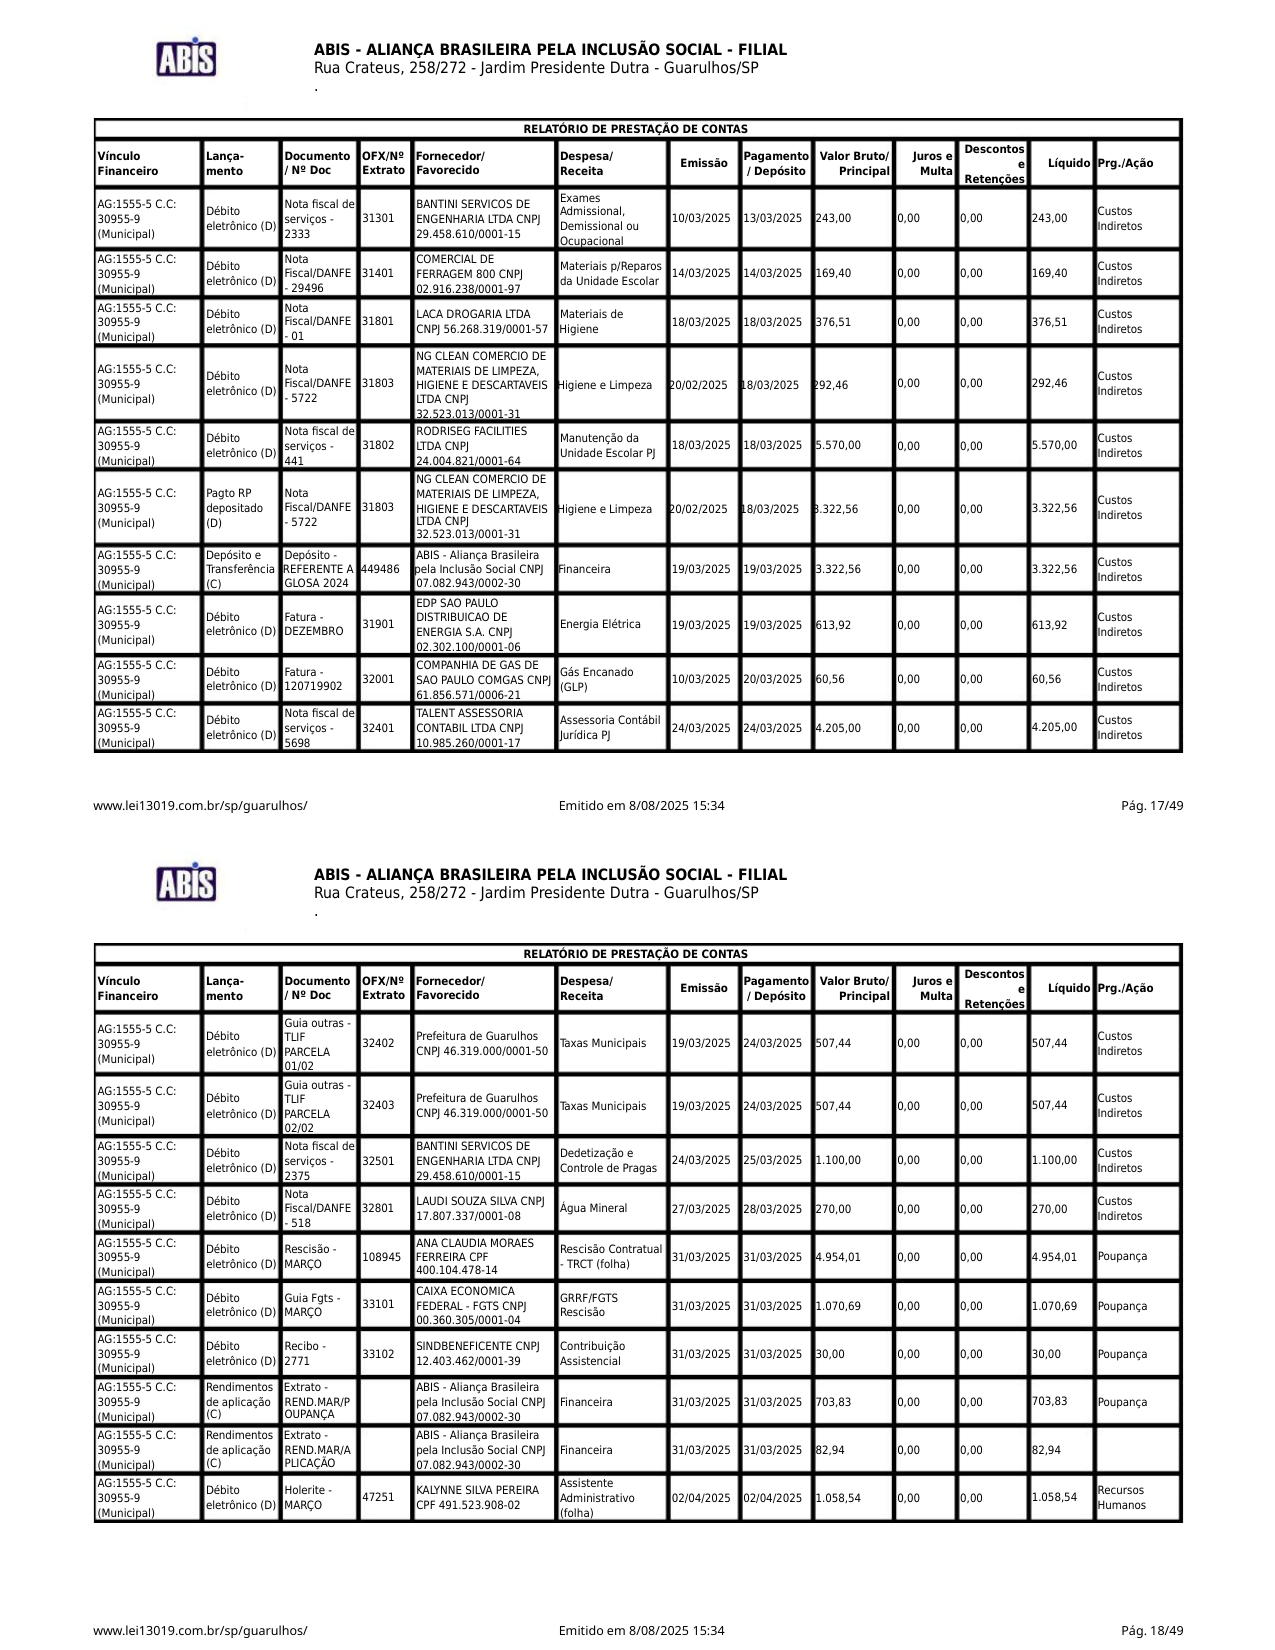

ABIS - ALIANÇA BRASILEIRA PELA INCLUSÃO SOCIAL - FILIAL
Rua Crateus, 258/272 - Jardim Presidente Dutra - Guarulhos/SP
.
RELATÓRIO DE PRESTAÇÃO DE CONTAS
Descontos
e
Retenções
Vínculo
Financeiro
Lança-
mento
Documento OFX/Nº Fornecedor/
Despesa/
Receita
Pagamento Valor Bruto/
/ Depósito Principal
Juros e
Multa
Emissão
Líquido Prg./Ação
/ Nº Doc
Extrato Favorecido
Exames
AG:1555-5 C.C:
30955-9
(Municipal)
Nota ﬁscal de
serviços -
2333
BANTINI SERVICOS DE
ENGENHARIA LTDA CNPJ
29.458.610/0001-15
Débito
eletrônico (D)
Admissional,
Demissional ou
Ocupacional
Custos
Indiretos
31301
10/03/2025 13/03/2025 243,00
0,00
0,00
243,00
AG:1555-5 C.C:
30955-9
(Municipal)
Nota
COMERCIAL DE
FERRAGEM 800 CNPJ
02.916.238/0001-97
Débito
eletrônico (D)
Materiais p/Reparos
da Unidade Escolar
Custos
Indiretos
Fiscal/DANFE 31401
- 29496
14/03/2025 14/03/2025 169,40
18/03/2025 18/03/2025 376,51
0,00
0,00
0,00
0,00
169,40
376,51
AG:1555-5 C.C:
30955-9
(Municipal)
Nota
Débito
eletrônico (D)
LACA DROGARIA LTDA
CNPJ 56.268.319/0001-57 Higiene
Materiais de
Custos
Indiretos
Fiscal/DANFE 31801
- 01
NG CLEAN COMERCIO DE
MATERIAIS DE LIMPEZA,
HIGIENE E DESCARTAVEIS Higiene e Limpeza 20/02/2025 18/03/2025 292,46
LTDA CNPJ
32.523.013/0001-31
AG:1555-5 C.C:
30955-9
(Municipal)
Nota
Débito
eletrônico (D)
Custos
Indiretos
Fiscal/DANFE 31803
- 5722
0,00
0,00
0,00
0,00
0,00
0,00
292,46
AG:1555-5 C.C:
30955-9
(Municipal)
Nota ﬁscal de
serviços -
441
RODRISEG FACILITIES
LTDA CNPJ
24.004.821/0001-64
Débito
eletrônico (D)
Manutenção da
Unidade Escolar PJ
Custos
Indiretos
31802
18/03/2025 18/03/2025 5.570,00
5.570,00
3.322,56
NG CLEAN COMERCIO DE
MATERIAIS DE LIMPEZA,
HIGIENE E DESCARTAVEIS Higiene e Limpeza 20/02/2025 18/03/2025 3.322,56
AG:1555-5 C.C:
30955-9
(Municipal)
Pagto RP
depositado
(D)
Nota
Custos
Indiretos
Fiscal/DANFE 31803
- 5722
LTDA CNPJ
32.523.013/0001-31
AG:1555-5 C.C:
30955-9
(Municipal)
Depósito e
Depósito -
ABIS - Aliança Brasileira
Custos
Indiretos
Transferência REFERENTE A 449486 pela Inclusão Social CNPJ Financeira
(C)
19/03/2025 19/03/2025 3.322,56
19/03/2025 19/03/2025 613,92
0,00
0,00
0,00
0,00
3.322,56
613,92
GLOSA 2024
07.082.943/0002-30
EDP SAO PAULO
AG:1555-5 C.C:
30955-9
(Municipal)
Débito
Fatura -
DISTRIBUICAO DE
ENERGIA S.A. CNPJ
02.302.100/0001-06
Custos
Indiretos
31901
Energia Elétrica
eletrônico (D) DEZEMBRO
AG:1555-5 C.C:
30955-9
(Municipal)
COMPANHIA DE GAS DE
SAO PAULO COMGAS CNPJ
61.856.571/0006-21
Débito
Fatura -
Gás Encanado
(GLP)
Custos
Indiretos
32001
32401
10/03/2025 20/03/2025 60,56
24/03/2025 24/03/2025 4.205,00
0,00
0,00
0,00
0,00
60,56
eletrônico (D) 120719902
AG:1555-5 C.C:
30955-9
(Municipal)
Nota ﬁscal de
serviços -
5698
TALENT ASSESSORIA
CONTABIL LTDA CNPJ
10.985.260/0001-17
Débito
eletrônico (D)
Assessoria Contábil
Jurídica PJ
Custos
Indiretos
4.205,00
www.lei13019.com.br/sp/guarulhos/
Emitido em 8/08/2025 15:34
Pág. 17/49
ABIS - ALIANÇA BRASILEIRA PELA INCLUSÃO SOCIAL - FILIAL
Rua Crateus, 258/272 - Jardim Presidente Dutra - Guarulhos/SP
.
RELATÓRIO DE PRESTAÇÃO DE CONTAS
Descontos
e
Retenções
Vínculo
Financeiro
Lança-
mento
Documento OFX/Nº Fornecedor/
Despesa/
Receita
Pagamento Valor Bruto/
/ Depósito Principal
Juros e
Multa
Emissão
Líquido Prg./Ação
/ Nº Doc
Extrato Favorecido
Guia outras -
TLIF
eletrônico (D) PARCELA
01/02
AG:1555-5 C.C:
30955-9
(Municipal)
Débito
Prefeitura de Guarulhos
CNPJ 46.319.000/0001-50
Custos
Indiretos
32402
Taxas Municipais
Taxas Municipais
19/03/2025 24/03/2025 507,44
19/03/2025 24/03/2025 507,44
0,00
0,00
0,00
0,00
507,44
Guia outras -
TLIF
eletrônico (D) PARCELA
02/02
AG:1555-5 C.C:
30955-9
(Municipal)
Débito
Prefeitura de Guarulhos
CNPJ 46.319.000/0001-50
Custos
Indiretos
32403
32501
507,44
AG:1555-5 C.C:
30955-9
(Municipal)
Nota ﬁscal de
serviços -
2375
BANTINI SERVICOS DE
ENGENHARIA LTDA CNPJ
29.458.610/0001-15
Débito
eletrônico (D)
Dedetização e
Controle de Pragas
Custos
Indiretos
24/03/2025 25/03/2025 1.100,00
27/03/2025 28/03/2025 270,00
31/03/2025 31/03/2025 4.954,01
31/03/2025 31/03/2025 1.070,69
31/03/2025 31/03/2025 30,00
31/03/2025 31/03/2025 703,83
31/03/2025 31/03/2025 82,94
02/04/2025 02/04/2025 1.058,54
0,00
0,00
0,00
0,00
0,00
0,00
0,00
0,00
0,00
0,00
0,00
0,00
0,00
0,00
0,00
0,00
1.100,00
270,00
4.954,01
1.070,69
30,00
AG:1555-5 C.C:
30955-9
(Municipal)
Nota
Débito
eletrônico (D)
LAUDI SOUZA SILVA CNPJ
17.807.337/0001-08
Custos
Indiretos
Fiscal/DANFE 32801
- 518
Água Mineral
AG:1555-5 C.C:
30955-9
(Municipal)
ANA CLAUDIA MORAES
108945 FERREIRA CPF
Débito
Rescisão -
eletrônico (D) MARÇO
Rescisão Contratual
- TRCT (folha)
Poupança
Poupança
Poupança
Poupança
400.104.478-14
AG:1555-5 C.C:
30955-9
(Municipal)
CAIXA ECONOMICA
FEDERAL - FGTS CNPJ
00.360.305/0001-04
Débito
Guia Fgts -
eletrônico (D) MARÇO
GRRF/FGTS
Rescisão
33101
33102
AG:1555-5 C.C:
30955-9
(Municipal)
Débito
Recibo -
eletrônico (D) 2771
SINDBENEFICENTE CNPJ
12.403.462/0001-39
Contribuição
Assistencial
AG:1555-5 C.C:
30955-9
(Municipal)
Rendimentos Extrato -
de aplicação REND.MAR/P
ABIS - Aliança Brasileira
pela Inclusão Social CNPJ Financeira
07.082.943/0002-30
703,83
82,94
(C)
OUPANÇA
AG:1555-5 C.C:
30955-9
(Municipal)
Rendimentos Extrato -
de aplicação REND.MAR/A
ABIS - Aliança Brasileira
pela Inclusão Social CNPJ Financeira
07.082.943/0002-30
(C)
PLICAÇÃO
AG:1555-5 C.C:
30955-9
(Municipal)
Assistente
Administrativo
(folha)
Débito
Holerite -
eletrônico (D) MARÇO
KALYNNE SILVA PEREIRA
CPF 491.523.908-02
Recursos
Humanos
47251
1.058,54
www.lei13019.com.br/sp/guarulhos/
Emitido em 8/08/2025 15:34
Pág. 18/49